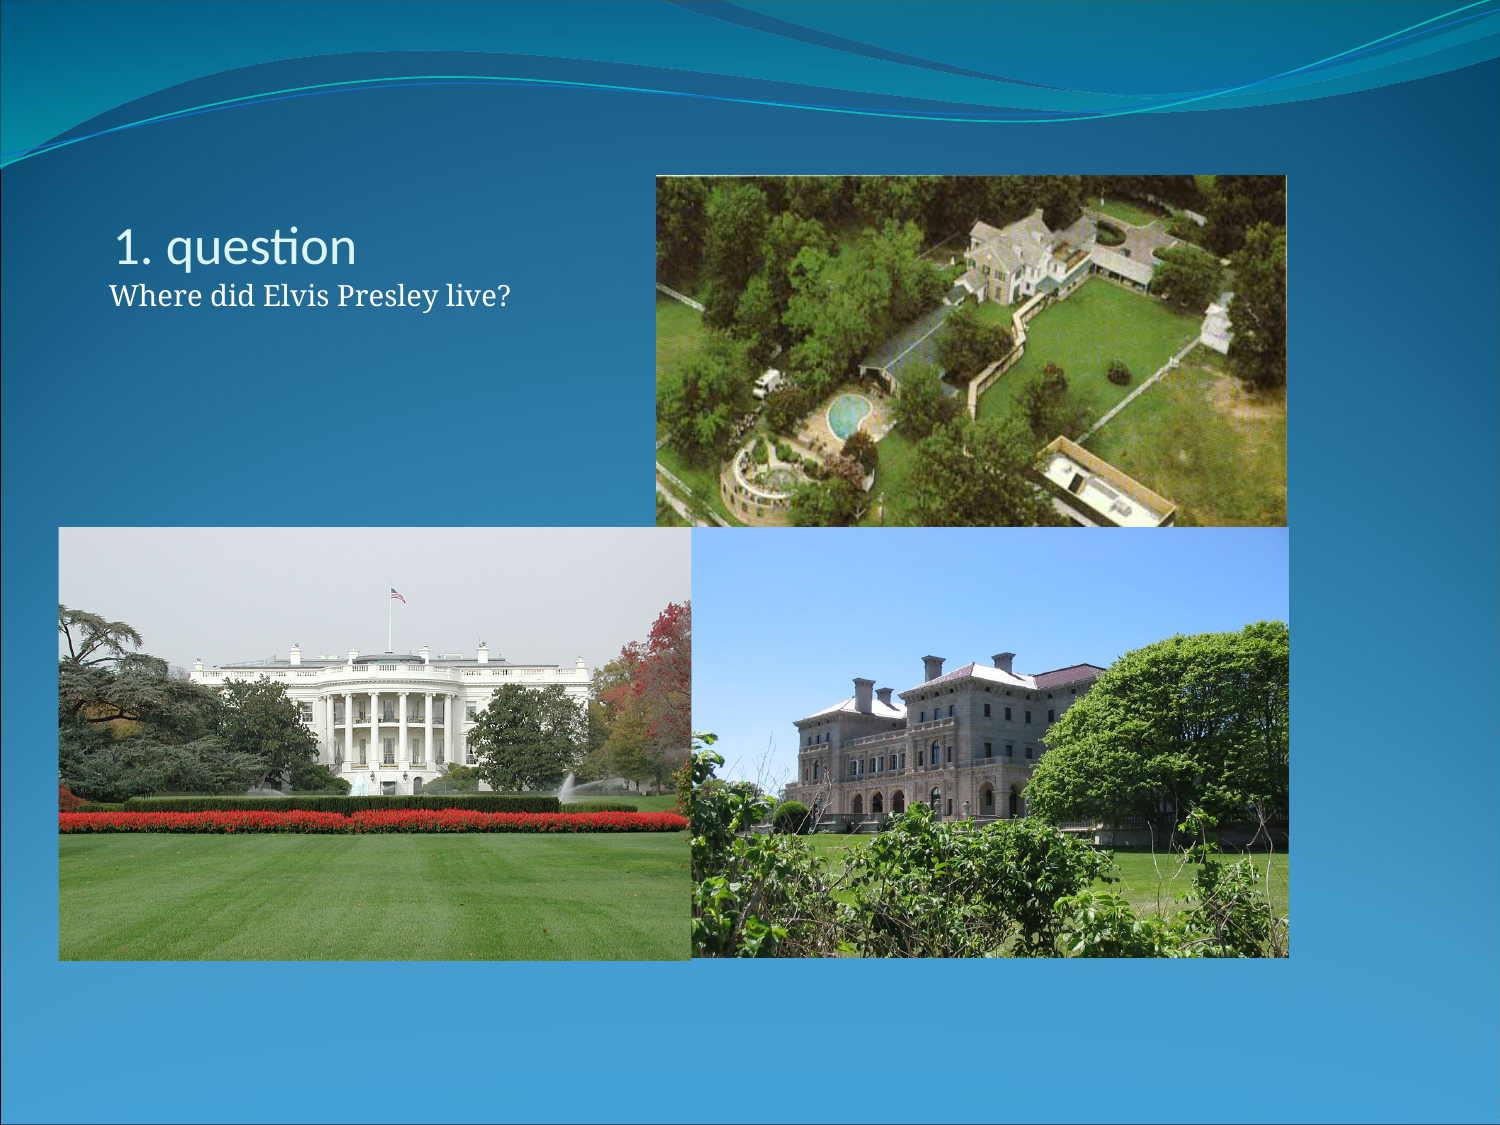

# 1. question
Where did Elvis Presley live?